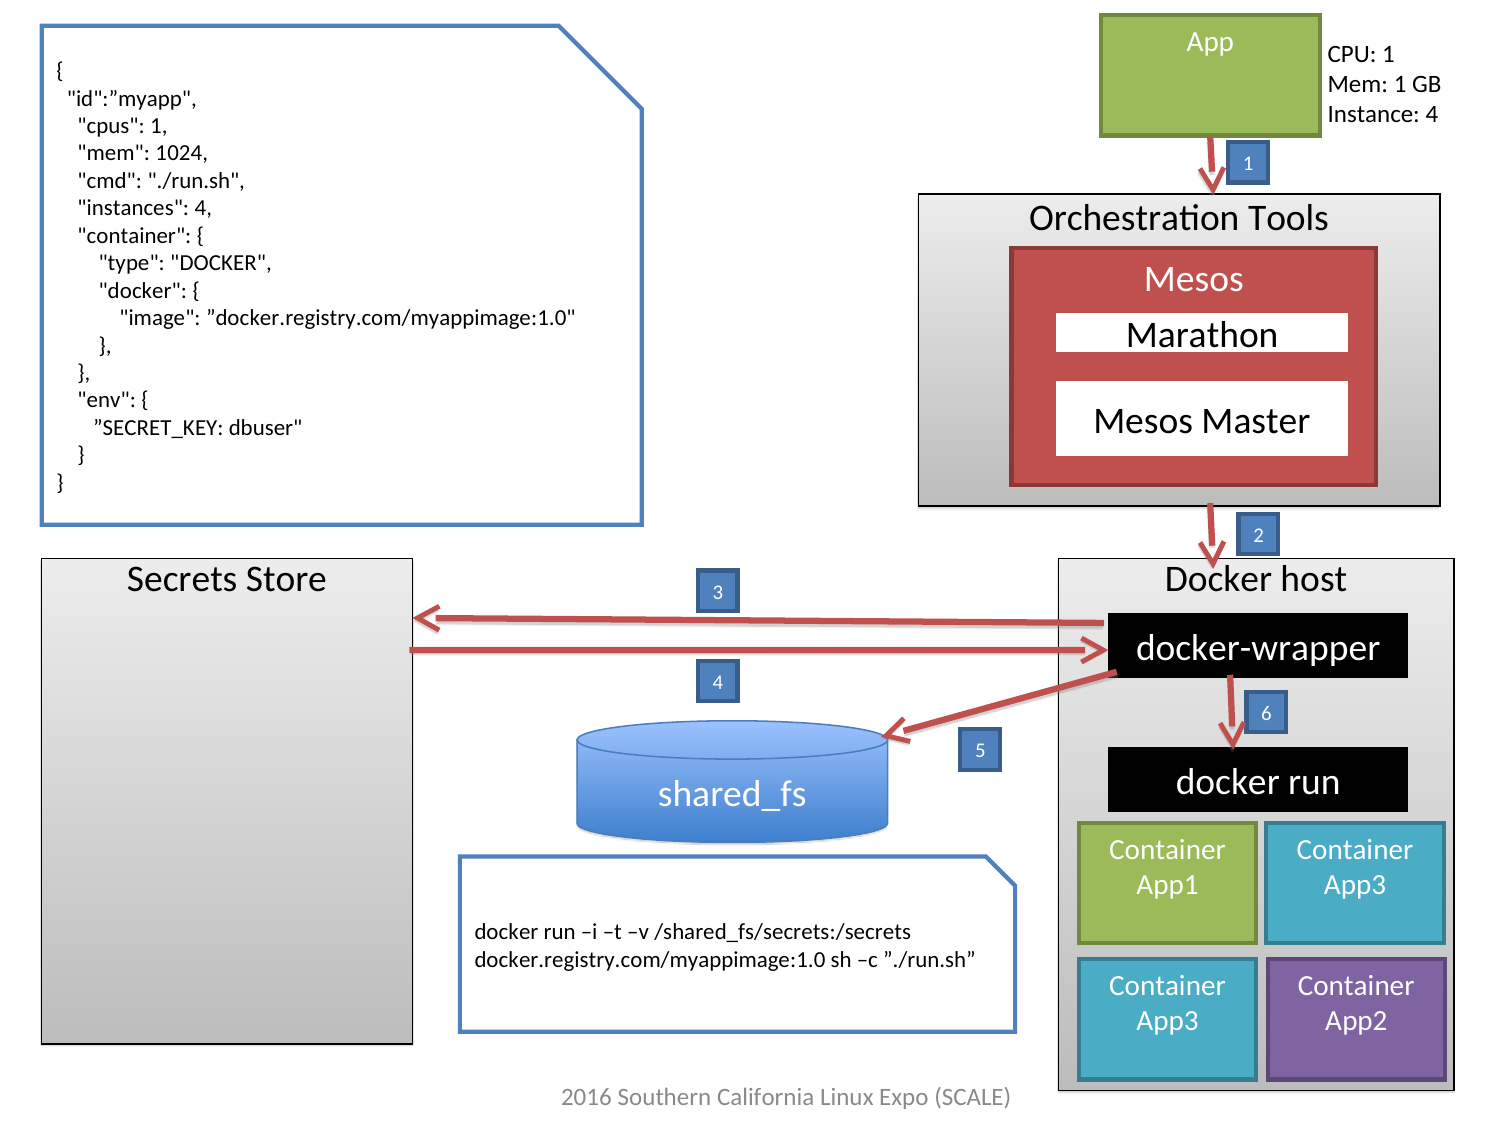

App
{
  "id":”myapp",
    "cpus": 1,
    "mem": 1024,
    "cmd": "./run.sh",
    "instances": 4,
    "container": {
        "type": "DOCKER",
        "docker": {
            "image": ”docker.registry.com/myappimage:1.0"
        },
    },
 "env": {
       ”SECRET_KEY: dbuser"
    }
}
CPU: 1
Mem: 1 GB
Instance: 4
1
Orchestration Tools
Mesos
Marathon
Mesos Master
2
Secrets Store
Docker host
3
docker-wrapper
4
6
shared_fs
5
docker run
Container
App1
Container
App3
docker run –i –t –v /shared_fs/secrets:/secrets docker.registry.com/myappimage:1.0 sh –c ”./run.sh”
Container
App3
Container
App2
2016 Southern California Linux Expo (SCALE)